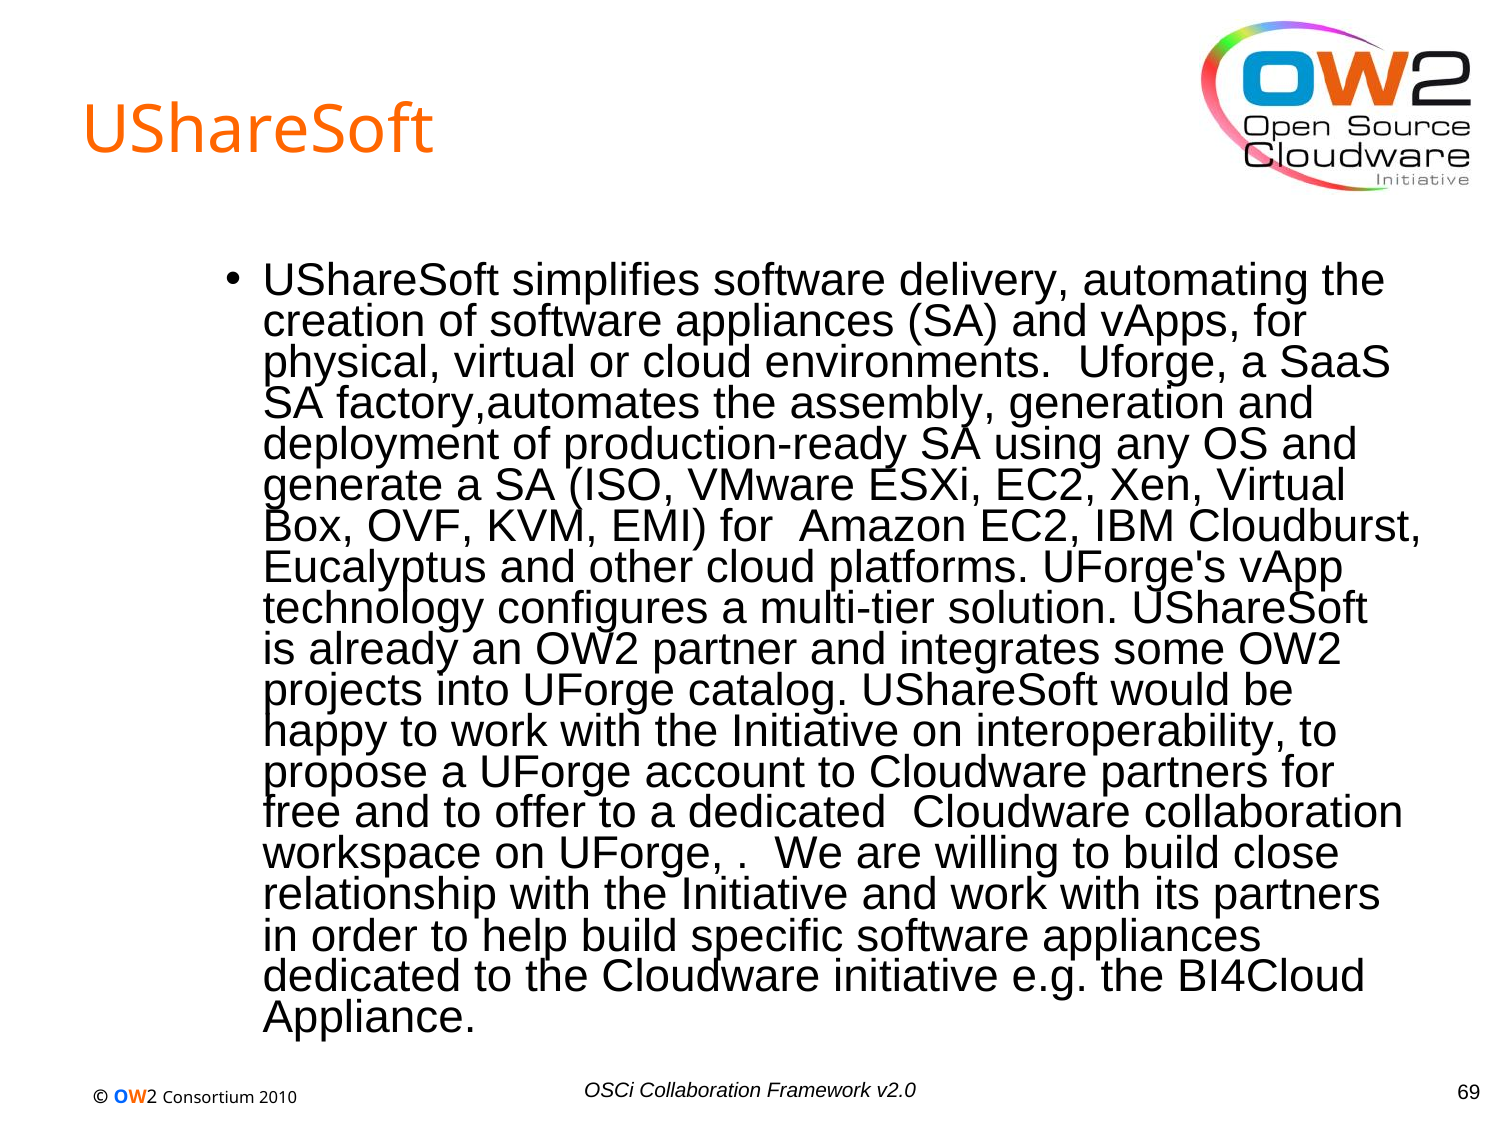

# UShareSoft
UShareSoft simplifies software delivery, automating the creation of software appliances (SA) and vApps, for physical, virtual or cloud environments. Uforge, a SaaS SA factory,automates the assembly, generation and deployment of production-ready SA using any OS and generate a SA (ISO, VMware ESXi, EC2, Xen, Virtual Box, OVF, KVM, EMI) for Amazon EC2, IBM Cloudburst, Eucalyptus and other cloud platforms. UForge's vApp technology configures a multi-tier solution. UShareSoft is already an OW2 partner and integrates some OW2 projects into UForge catalog. UShareSoft would be happy to work with the Initiative on interoperability, to propose a UForge account to Cloudware partners for free and to offer to a dedicated Cloudware collaboration workspace on UForge, . We are willing to build close relationship with the Initiative and work with its partners in order to help build specific software appliances dedicated to the Cloudware initiative e.g. the BI4Cloud Appliance.